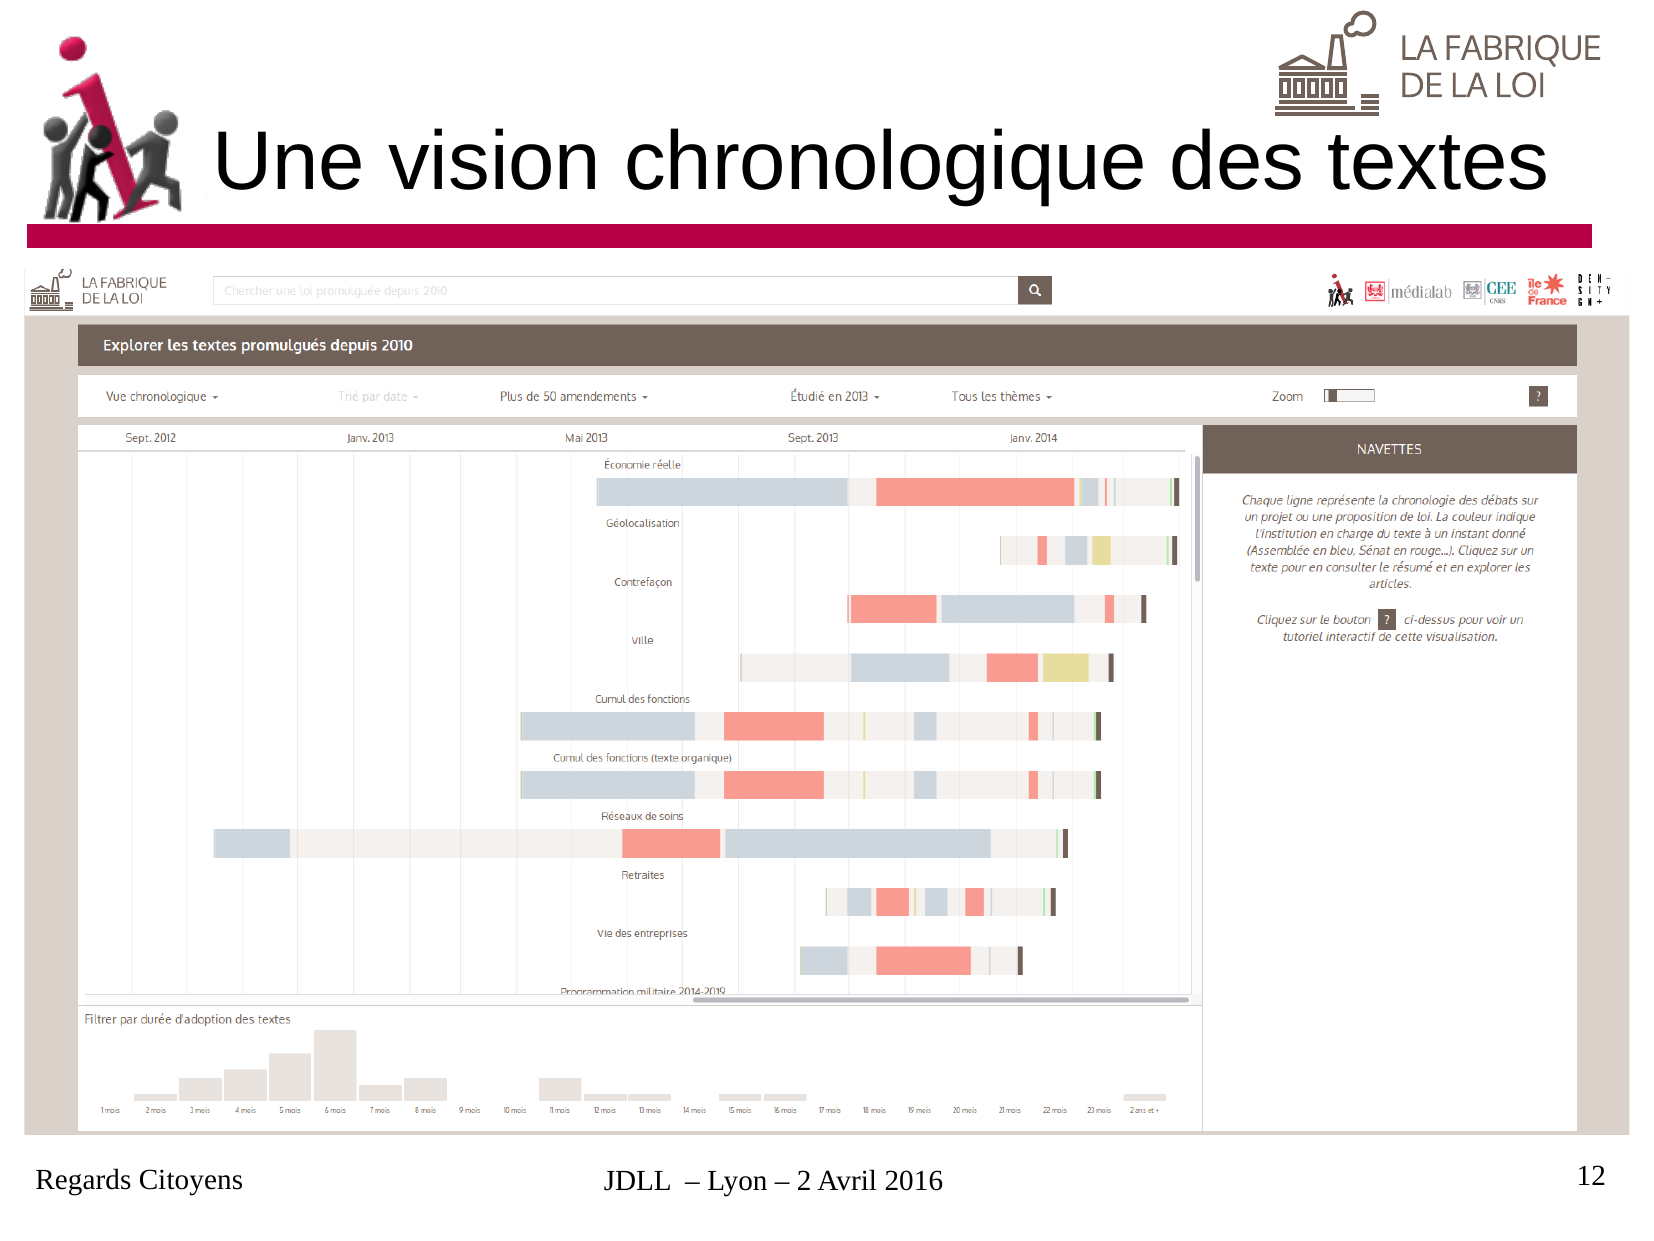

# Une vision chronologique des textes
12